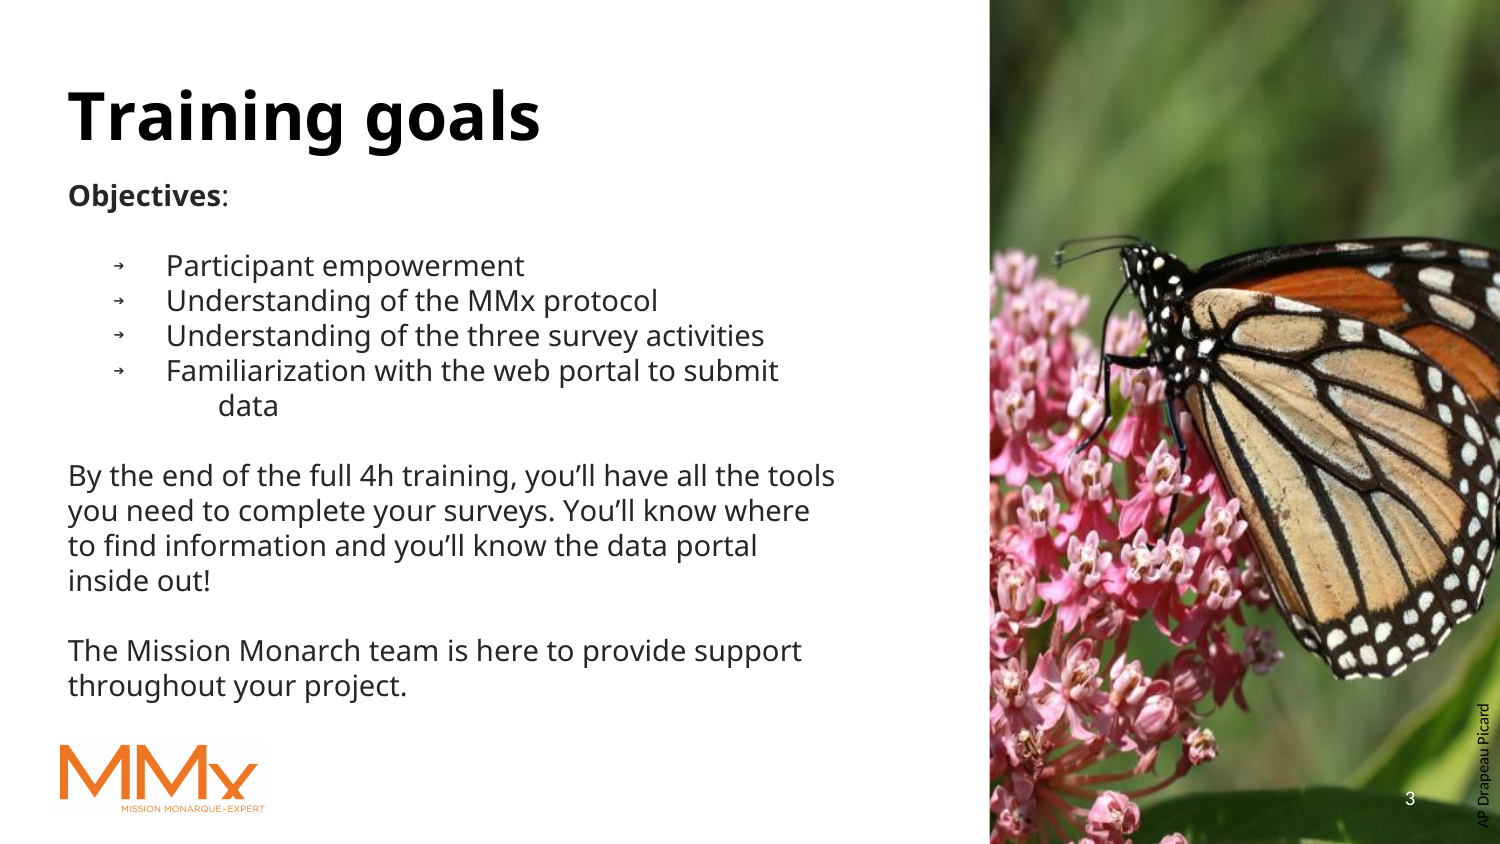

# Training goals
Objectives:
Participant empowerment
Understanding of the MMx protocol
Understanding of the three survey activities
Familiarization with the web portal to submit data
By the end of the full 4h training, you’ll have all the tools you need to complete your surveys. You’ll know where to find information and you’ll know the data portal inside out!
The Mission Monarch team is here to provide support throughout your project.
AP Drapeau Picard
Arrondissement Saint-Laurent